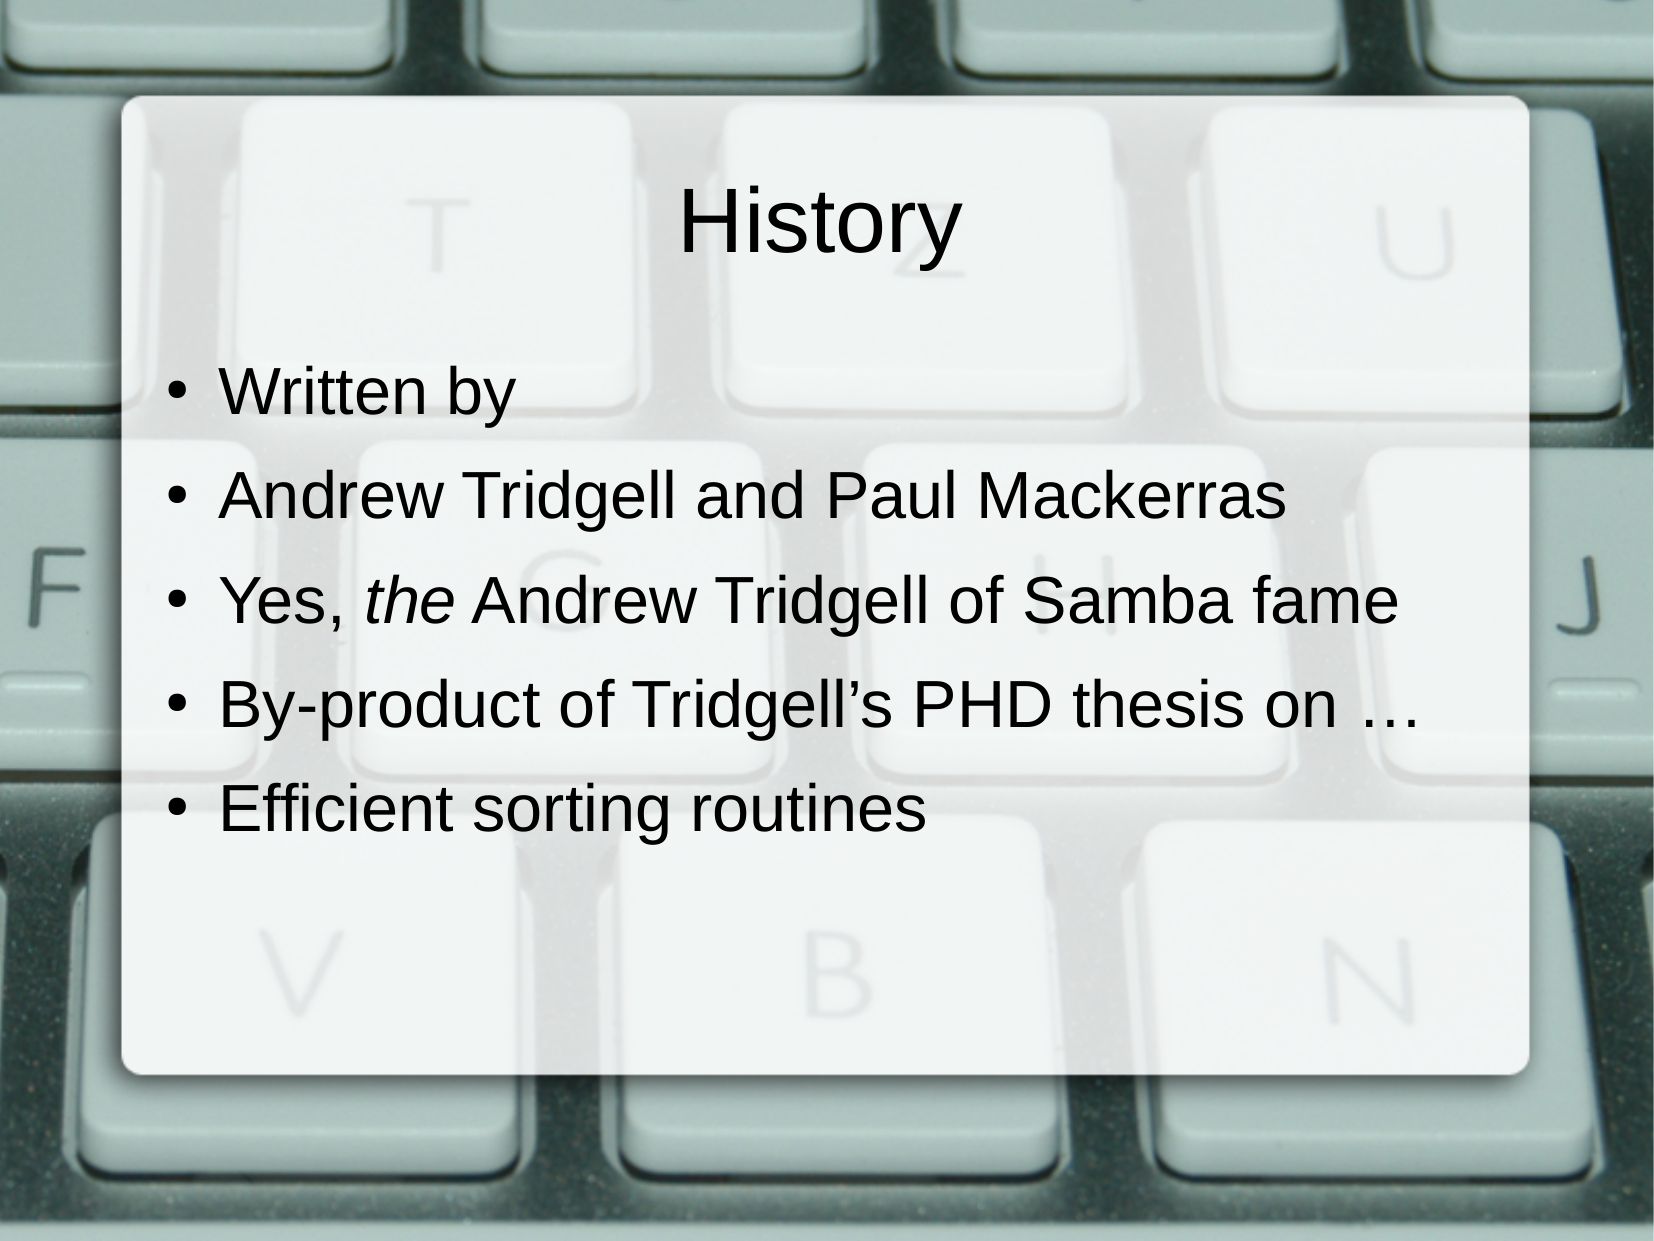

# History
Written by
Andrew Tridgell and Paul Mackerras
Yes, the Andrew Tridgell of Samba fame
By-product of Tridgell’s PHD thesis on …
Efficient sorting routines